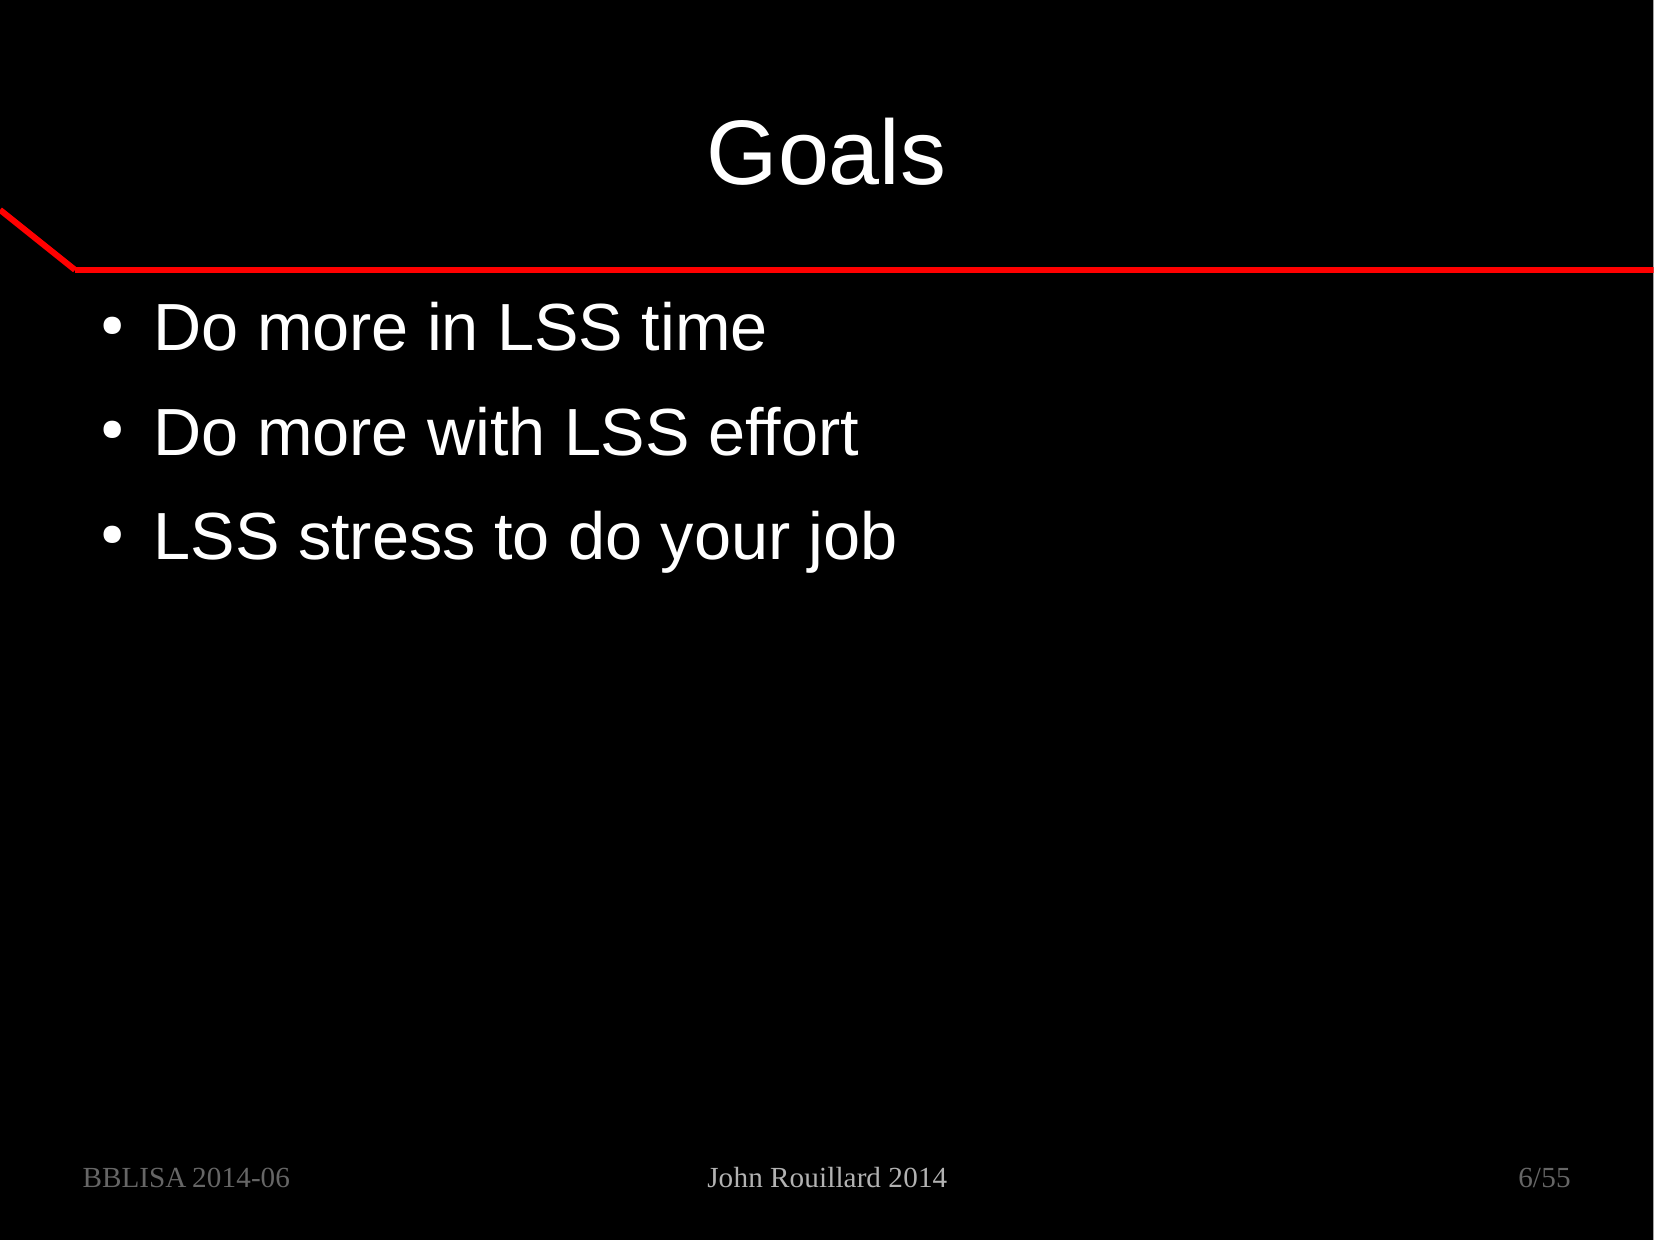

# Goals
Do more in LSS time
Do more with LSS effort
LSS stress to do your job
BBLISA 2014-06
John Rouillard 2014
6